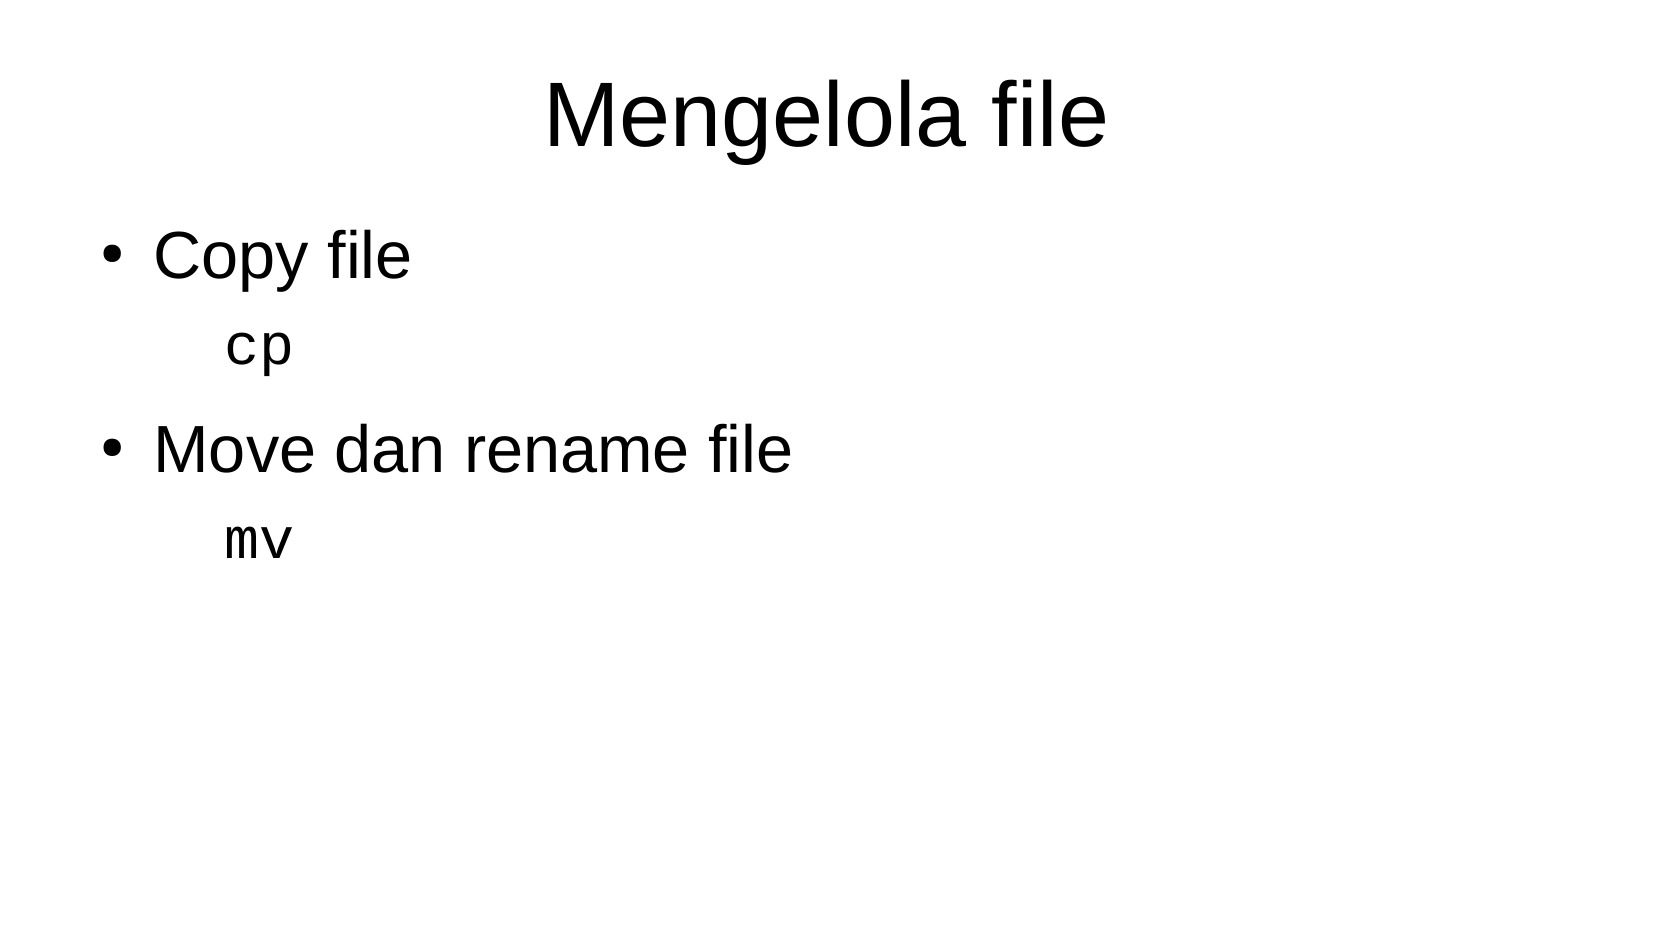

# Mengelola file
Copy file
cp
Move dan rename file
mv